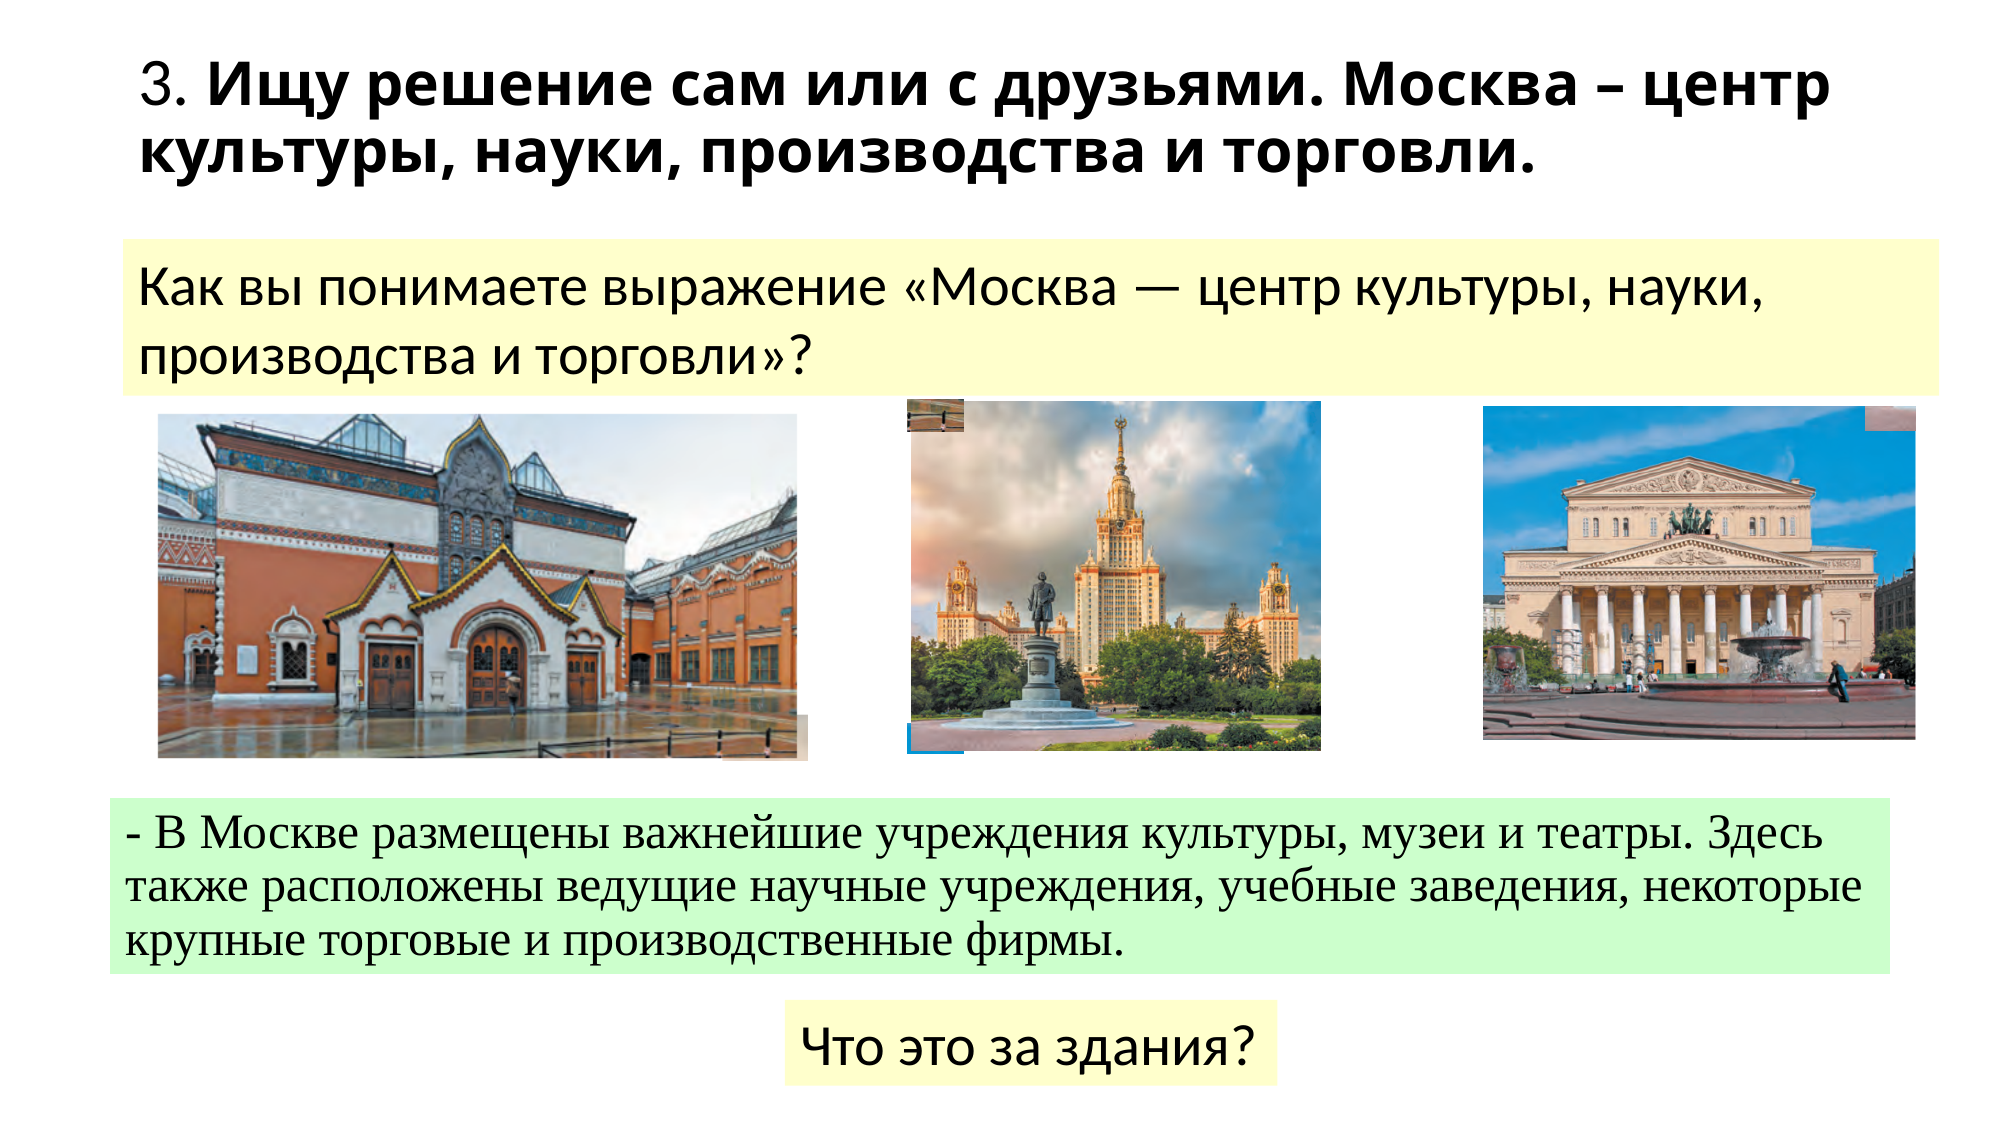

3. Ищу решение сам или с друзьями. Москва – центр культуры, науки, производства и торговли.
Как вы понимаете выражение «Москва — центр культуры, науки, производства и торговли»?
# - В Москве размещены важнейшие учреждения культуры, музеи и театры. Здесь также расположены ведущие научные учреждения, учебные заведения, некоторые крупные торговые и производственные фирмы.
Что это за здания?